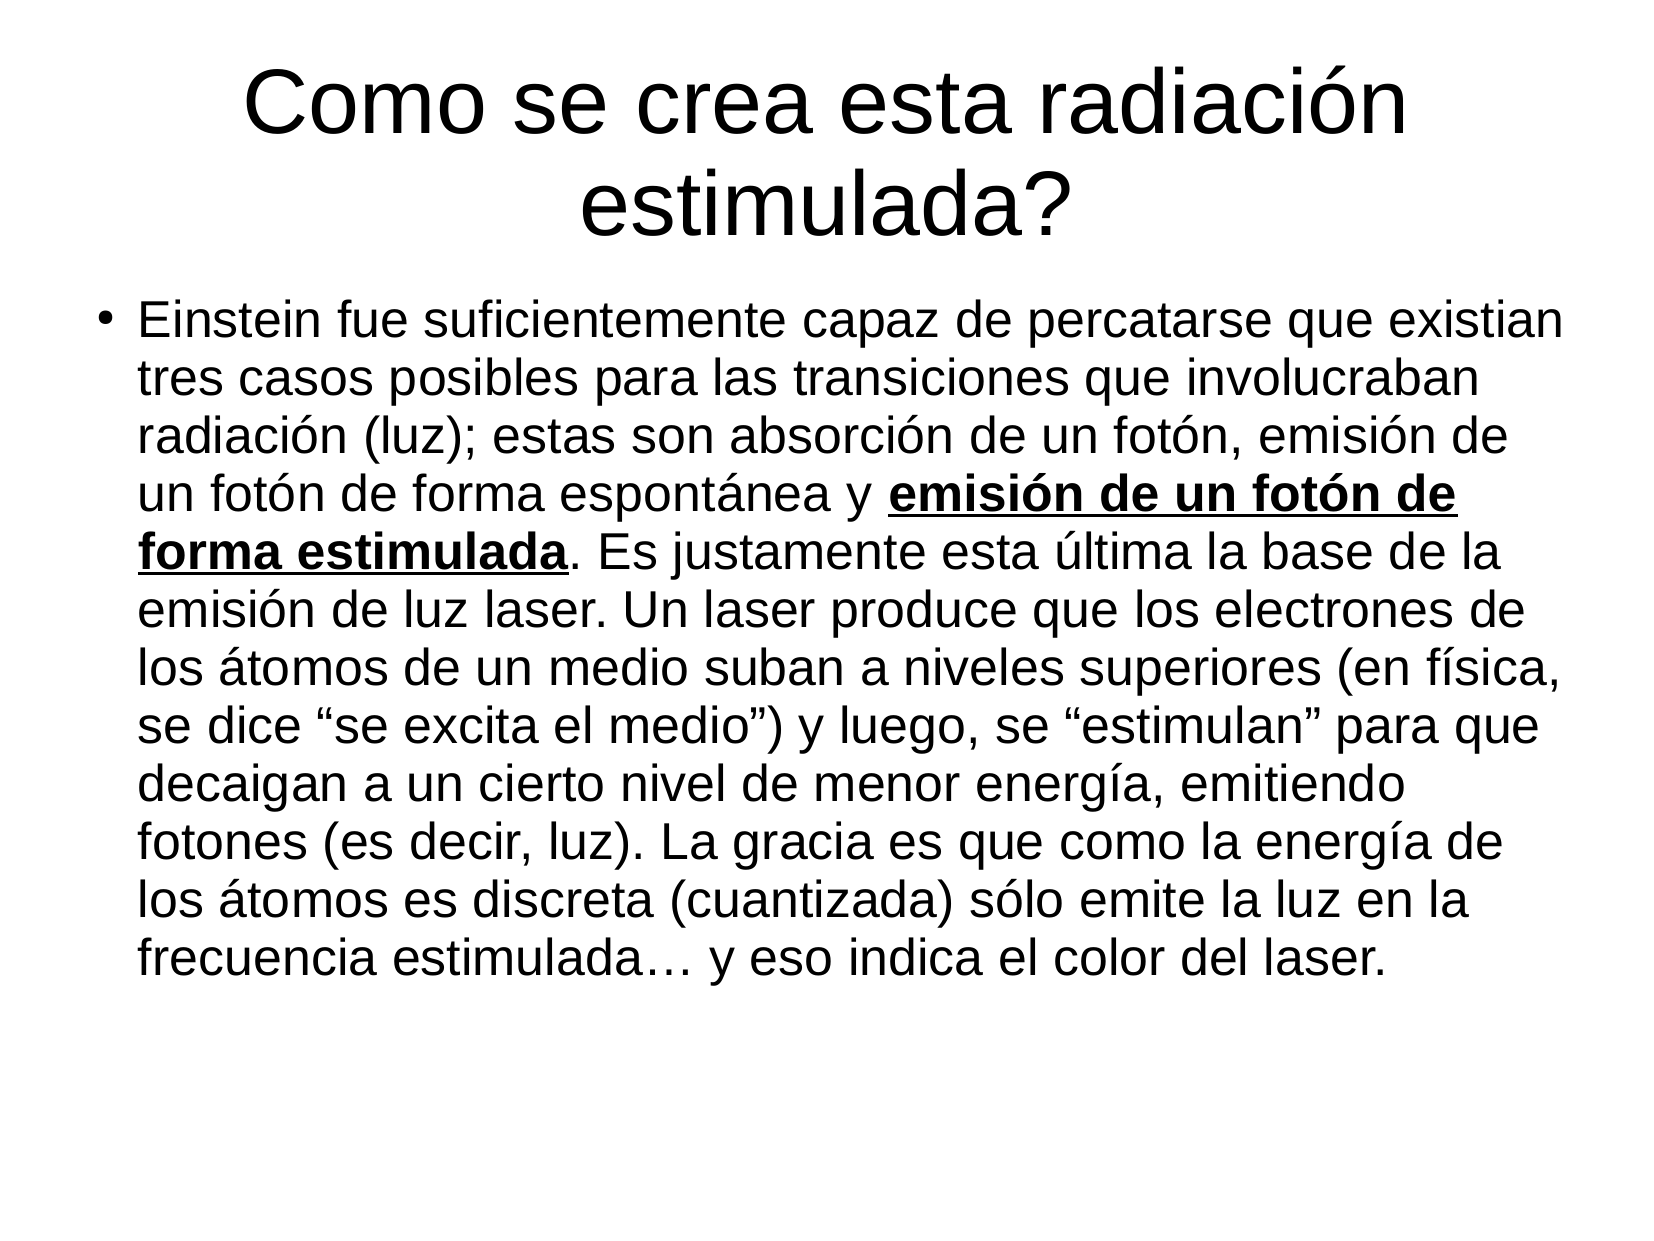

# Como se crea esta radiación estimulada?
Einstein fue suficientemente capaz de percatarse que existian tres casos posibles para las transiciones que involucraban radiación (luz); estas son absorción de un fotón, emisión de un fotón de forma espontánea y emisión de un fotón de forma estimulada. Es justamente esta última la base de la emisión de luz laser. Un laser produce que los electrones de los átomos de un medio suban a niveles superiores (en física, se dice “se excita el medio”) y luego, se “estimulan” para que decaigan a un cierto nivel de menor energía, emitiendo fotones (es decir, luz). La gracia es que como la energía de los átomos es discreta (cuantizada) sólo emite la luz en la frecuencia estimulada… y eso indica el color del laser.